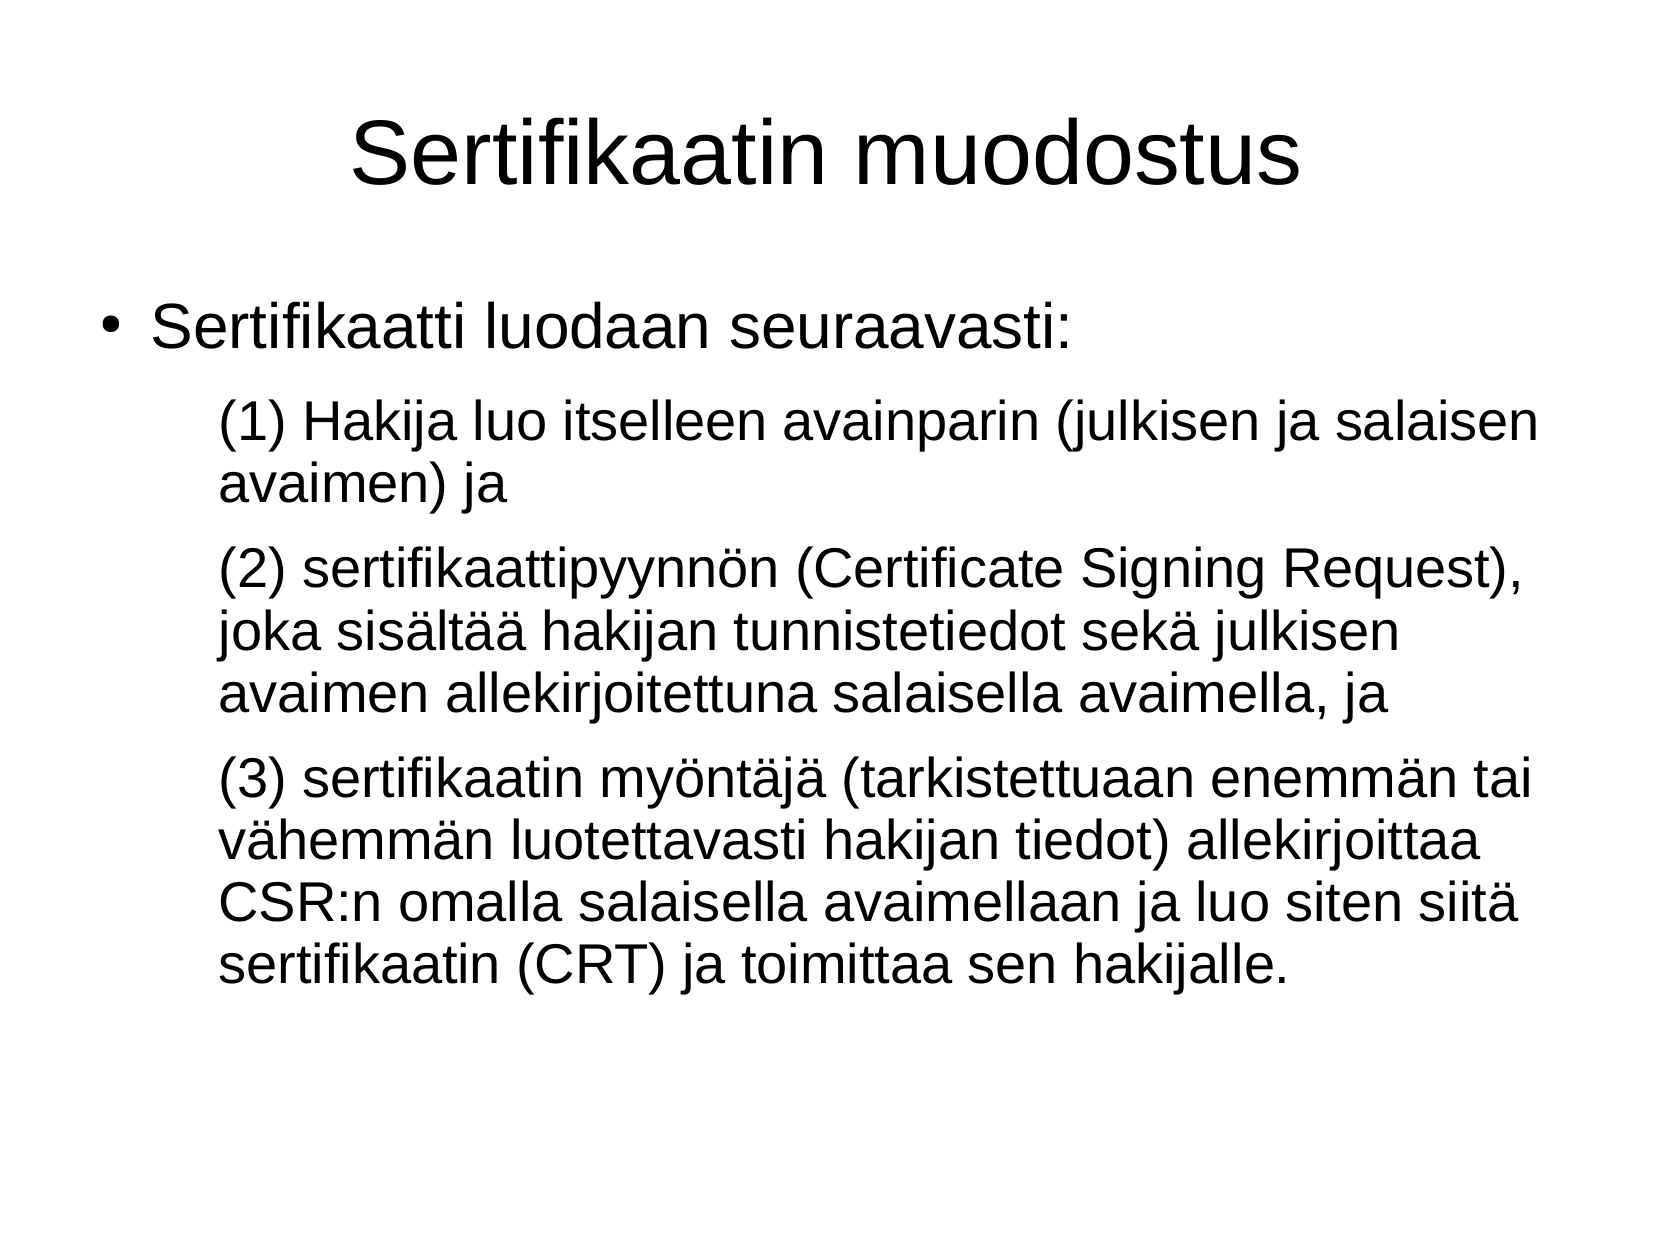

# Sertifikaatin muodostus
Sertifikaatti luodaan seuraavasti:
(1) Hakija luo itselleen avainparin (julkisen ja salaisen avaimen) ja
(2) sertifikaattipyynnön (Certificate Signing Request), joka sisältää hakijan tunnistetiedot sekä julkisen avaimen allekirjoitettuna salaisella avaimella, ja
(3) sertifikaatin myöntäjä (tarkistettuaan enemmän tai vähemmän luotettavasti hakijan tiedot) allekirjoittaa CSR:n omalla salaisella avaimellaan ja luo siten siitä sertifikaatin (CRT) ja toimittaa sen hakijalle.